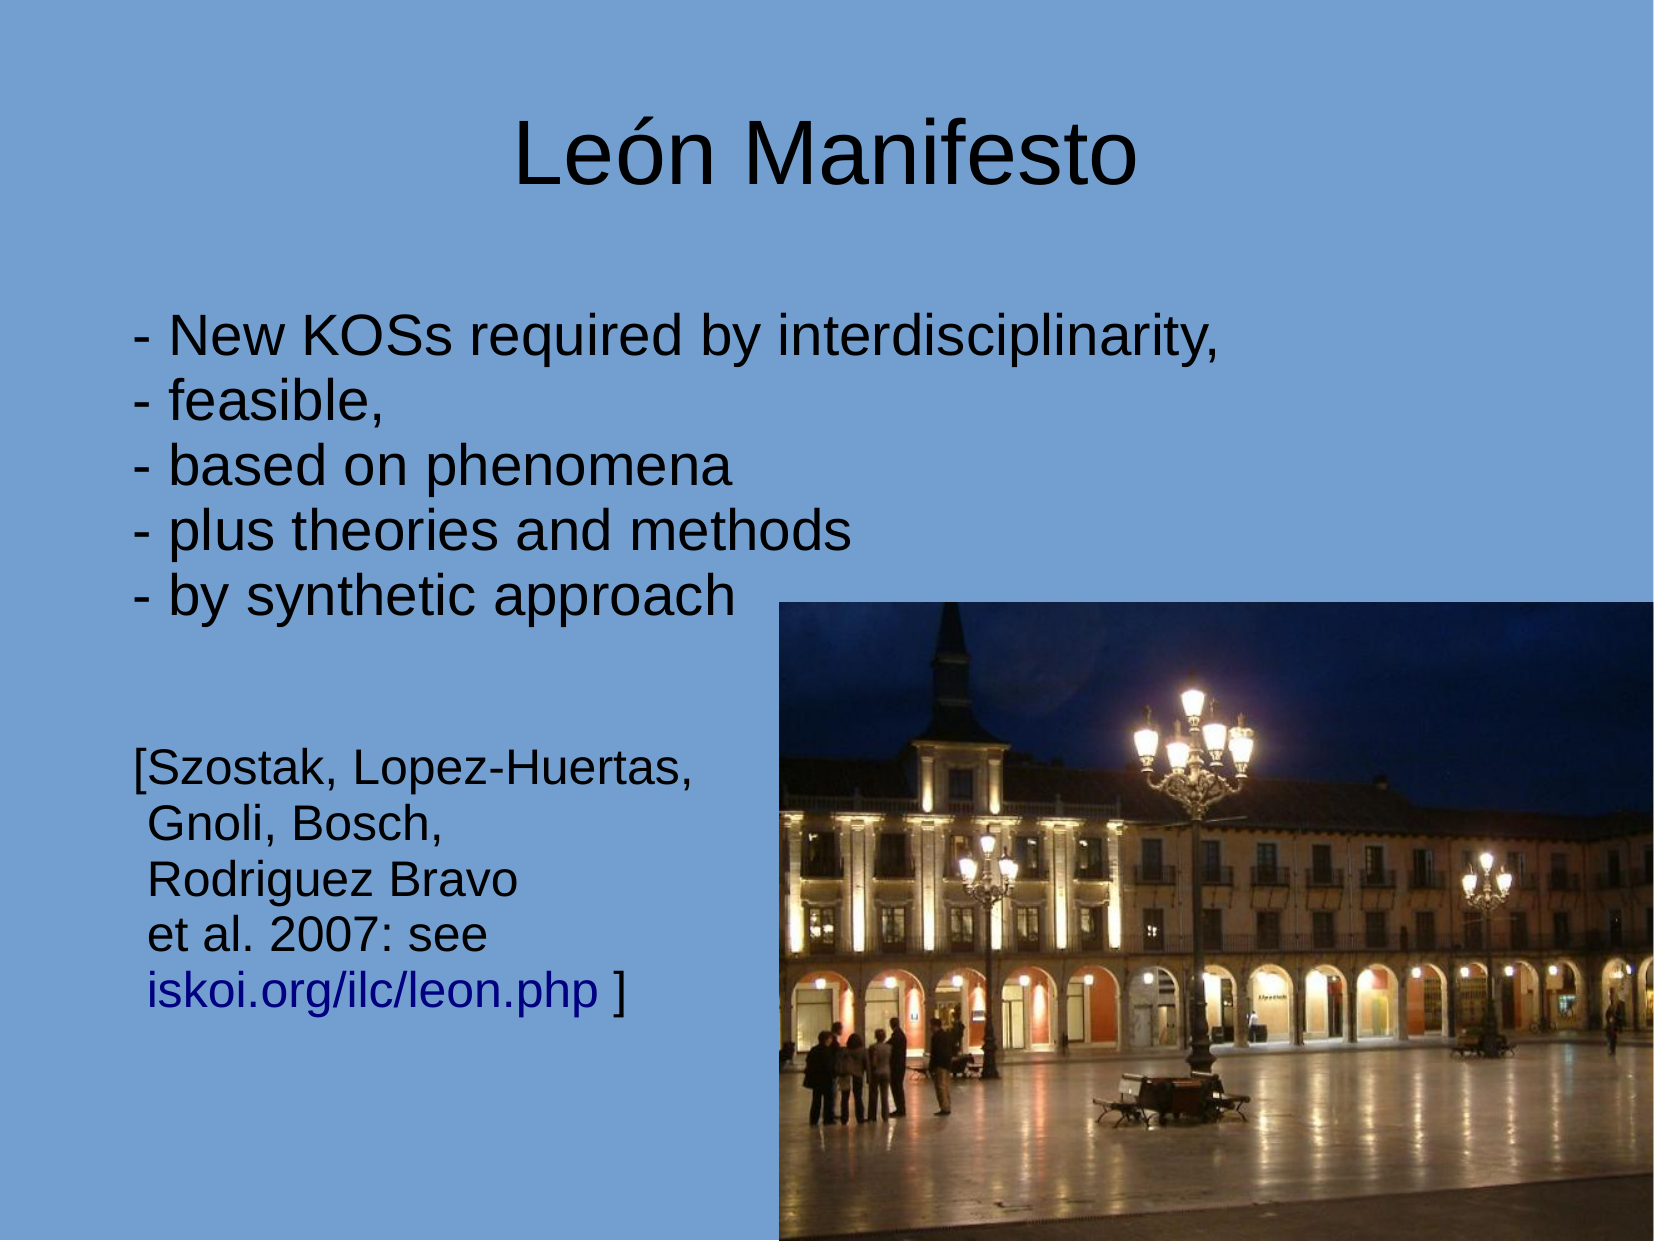

# León Manifesto
- New KOSs required by interdisciplinarity,
- feasible,
- based on phenomena
- plus theories and methods
- by synthetic approach
[Szostak, Lopez-Huertas,
 Gnoli, Bosch,
 Rodriguez Bravo
 et al. 2007: see
 iskoi.org/ilc/leon.php ]
### Chart
| Category | Colonna 1 | Colonna 2 | Colonna 3 |
|---|---|---|---|
| Riga 1 | 9.1 | 3.2 | 4.54 |
| Riga 2 | 2.4 | 8.8 | 9.65 |
| Riga 3 | 3.1 | 1.5 | 3.7 |
| Riga 4 | 4.3 | 9.02 | 6.2 |